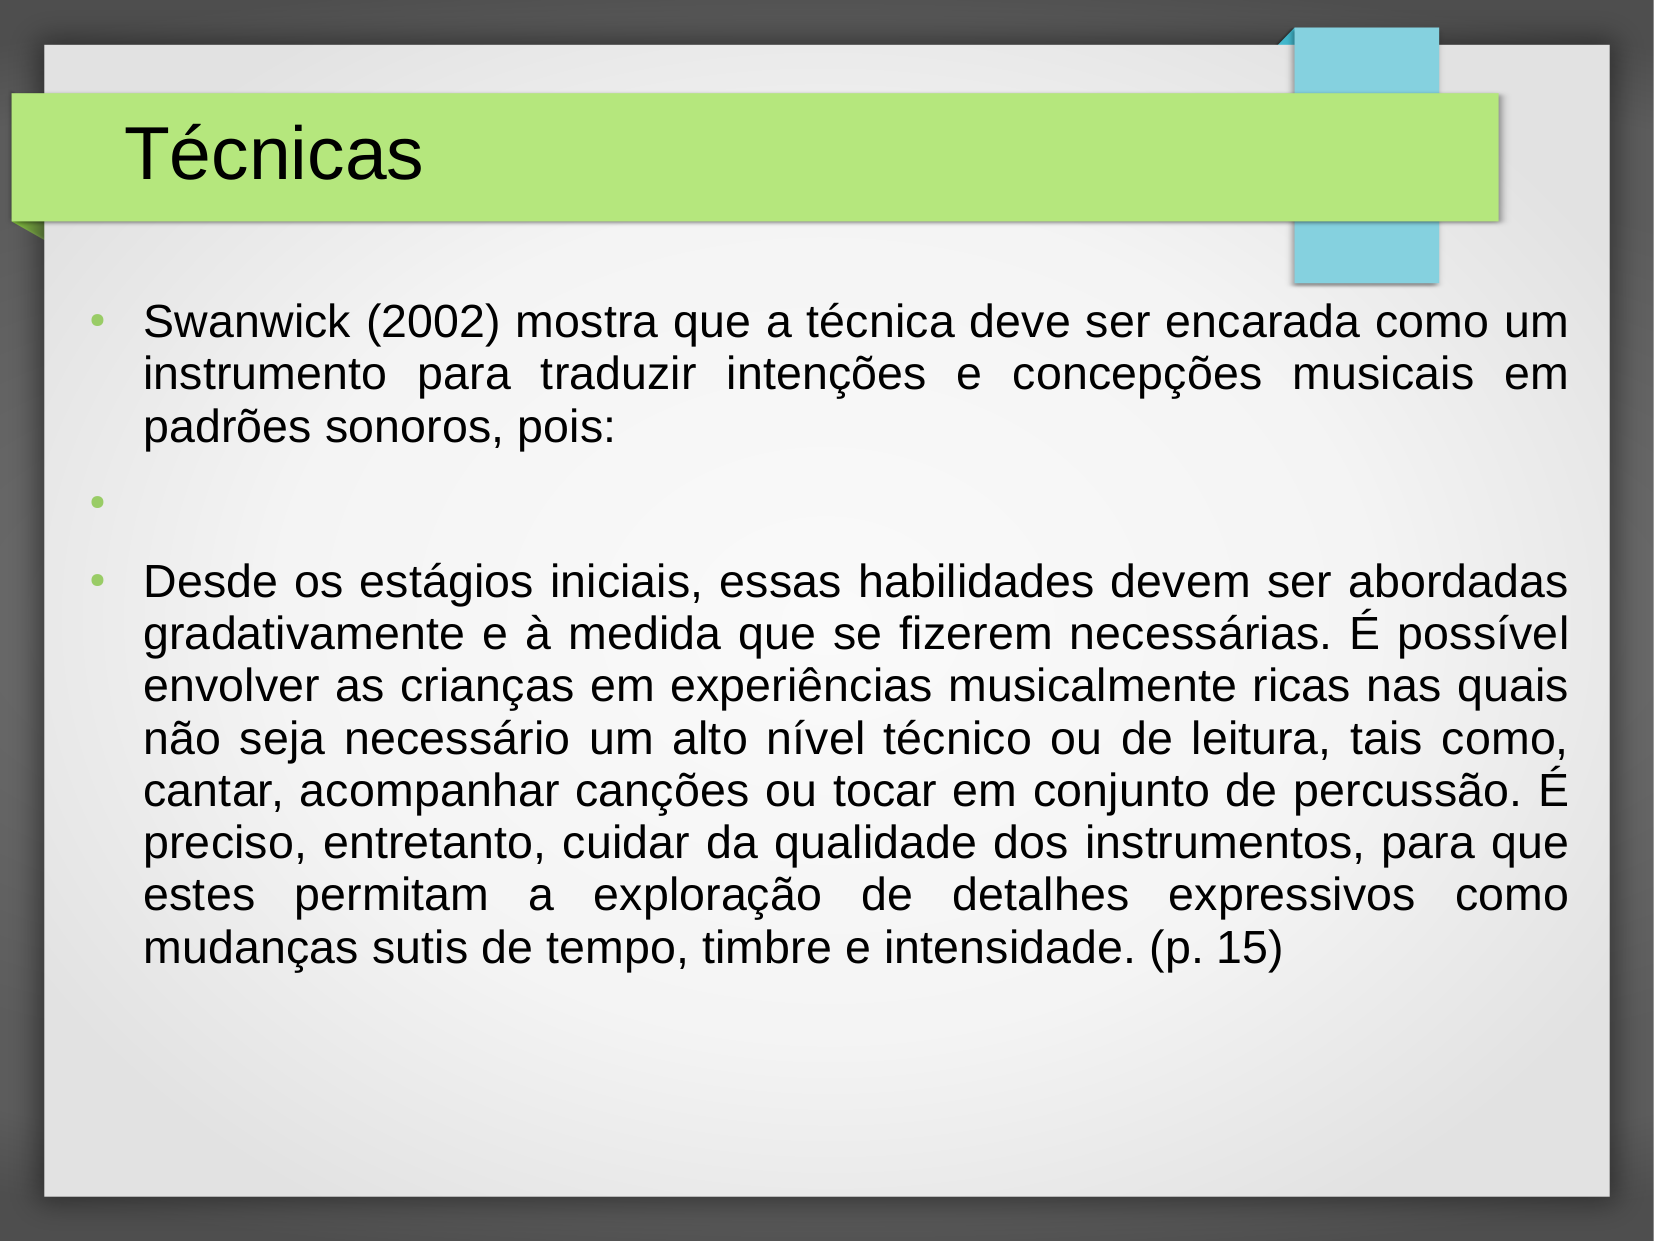

# Técnicas
Swanwick (2002) mostra que a técnica deve ser encarada como um instrumento para traduzir intenções e concepções musicais em padrões sonoros, pois:
Desde os estágios iniciais, essas habilidades devem ser abordadas gradativamente e à medida que se fizerem necessárias. É possível envolver as crianças em experiências musicalmente ricas nas quais não seja necessário um alto nível técnico ou de leitura, tais como, cantar, acompanhar canções ou tocar em conjunto de percussão. É preciso, entretanto, cuidar da qualidade dos instrumentos, para que estes permitam a exploração de detalhes expressivos como mudanças sutis de tempo, timbre e intensidade. (p. 15)